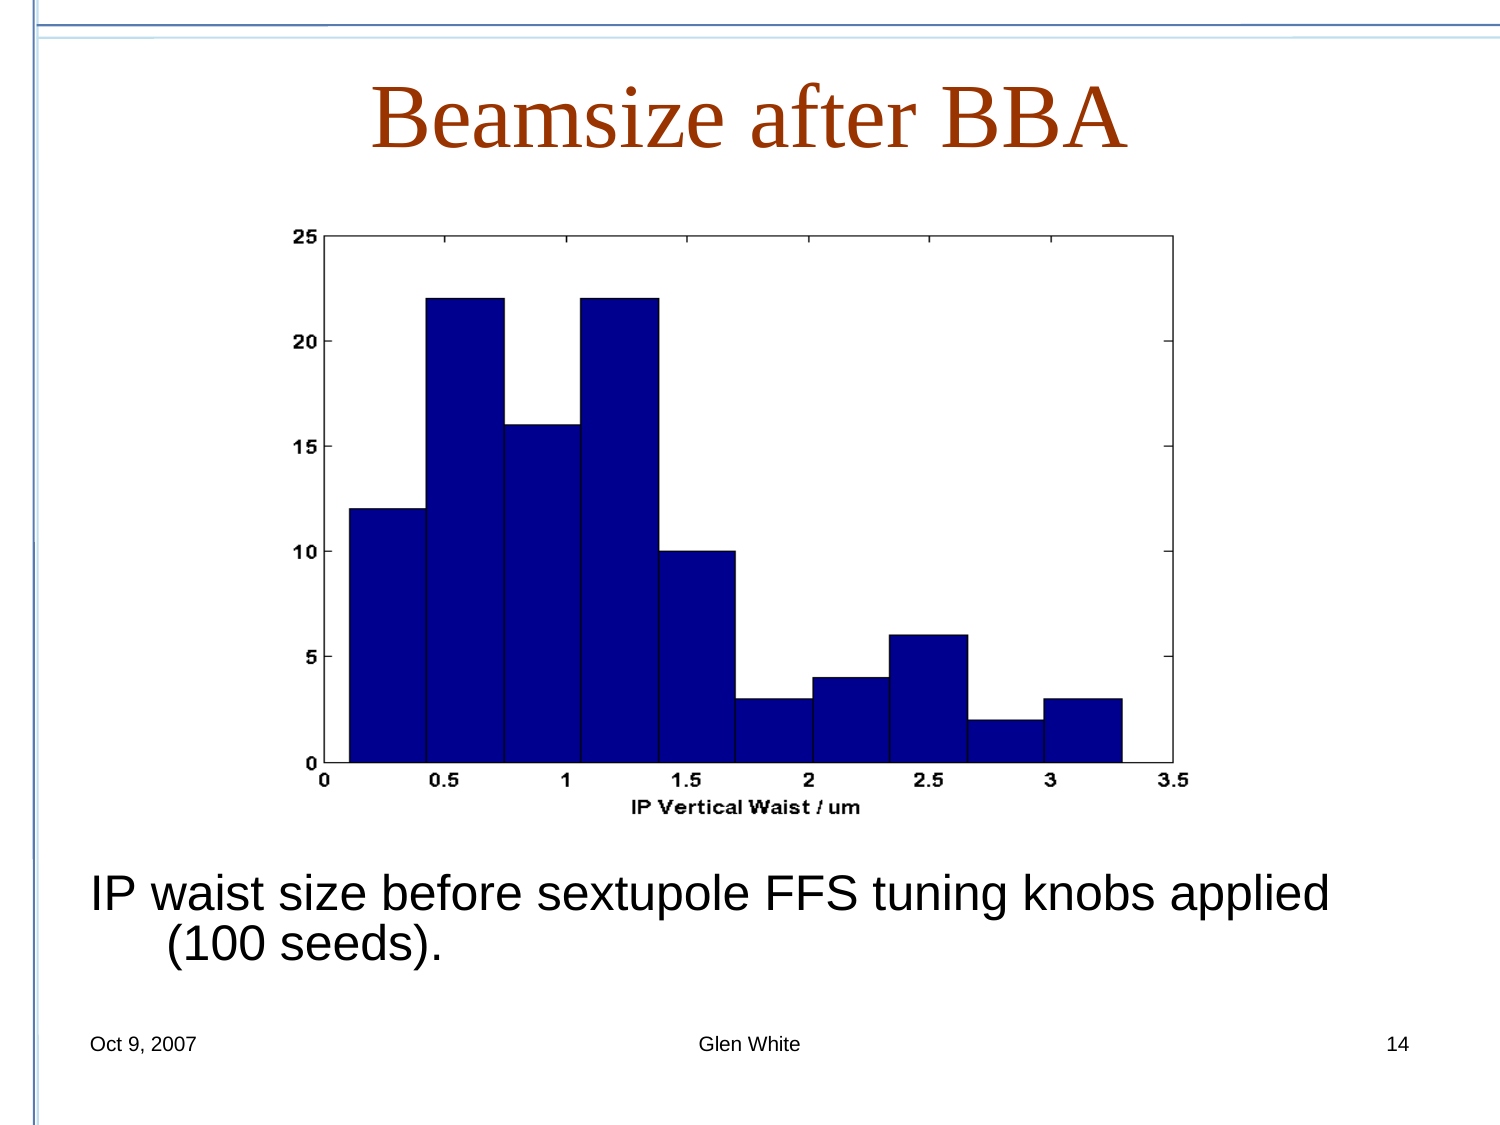

# Beamsize after BBA
IP waist size before sextupole FFS tuning knobs applied (100 seeds).
Glen White
14